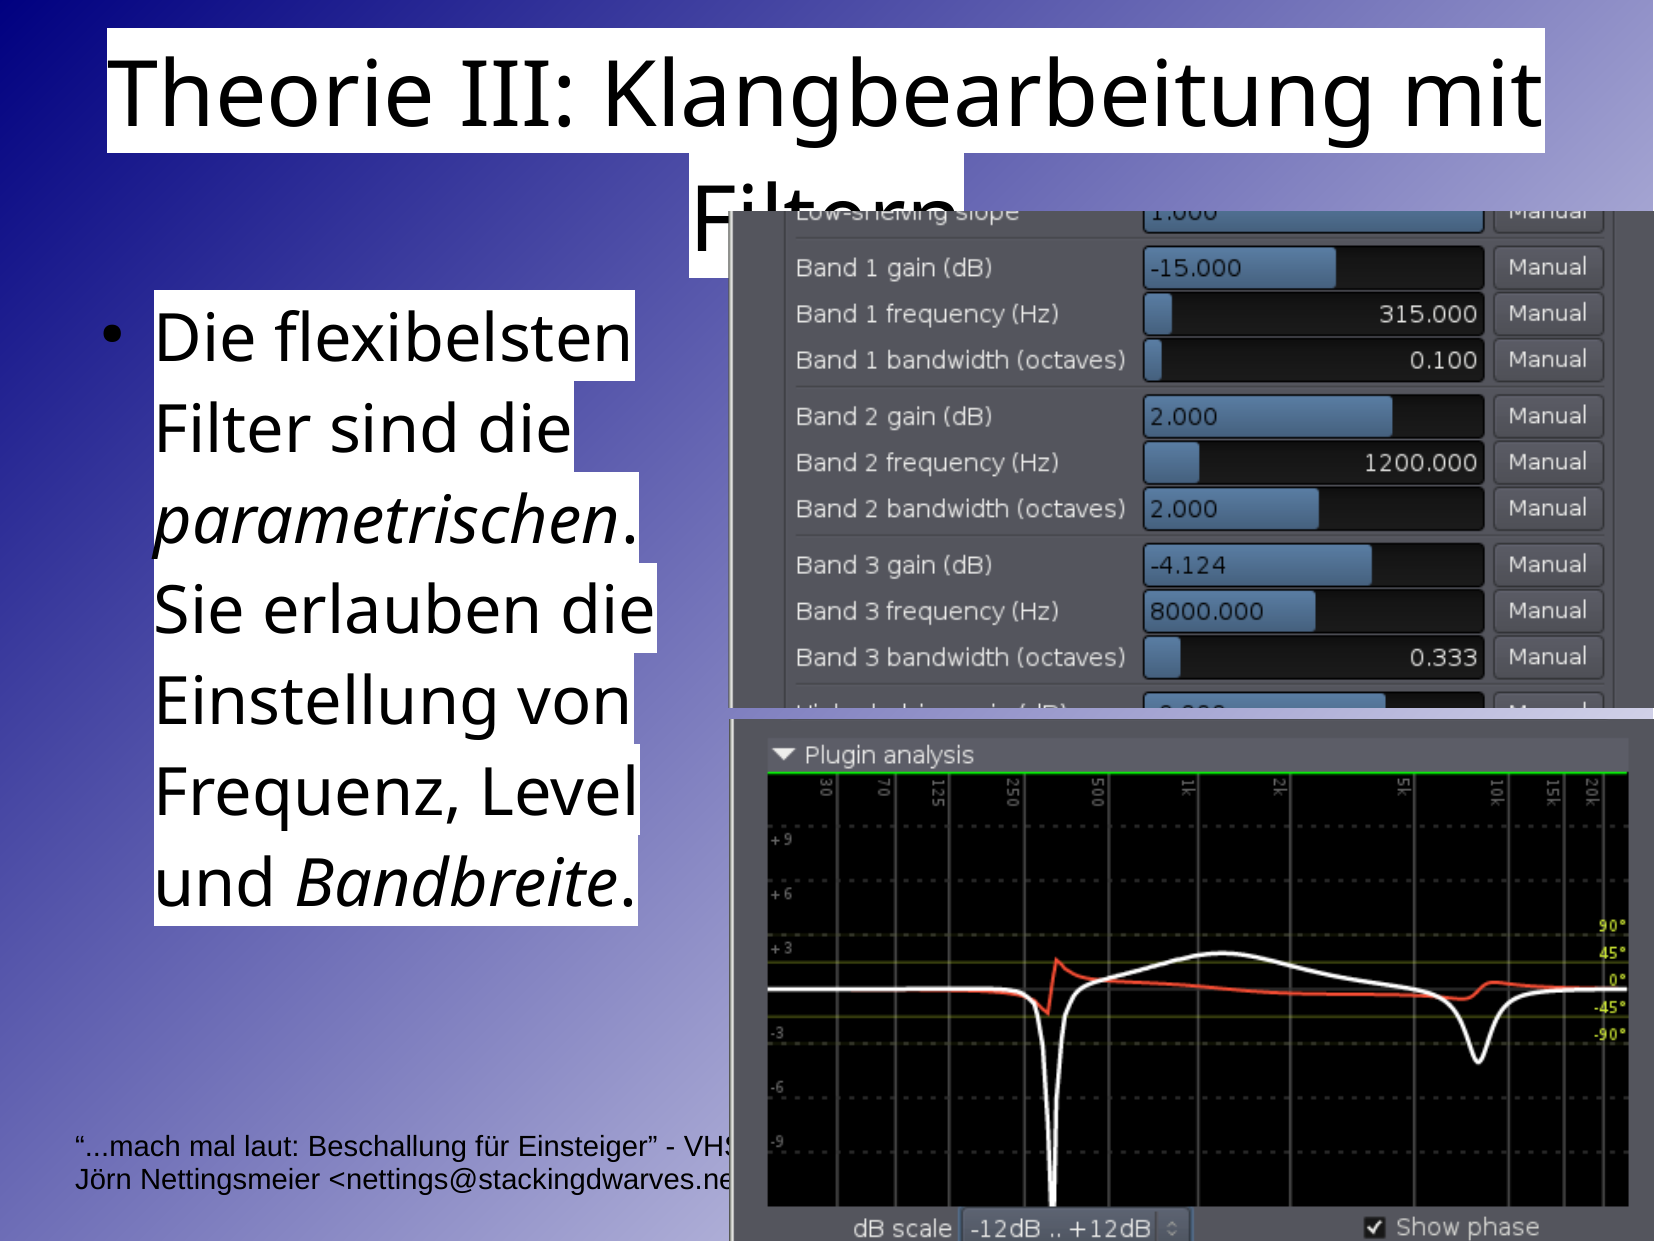

# Theorie III: Klangbearbeitung mit Filtern
Die flexibelsten Filter sind die parametrischen. Sie erlauben die Einstellung von Frequenz, Level und Bandbreite.